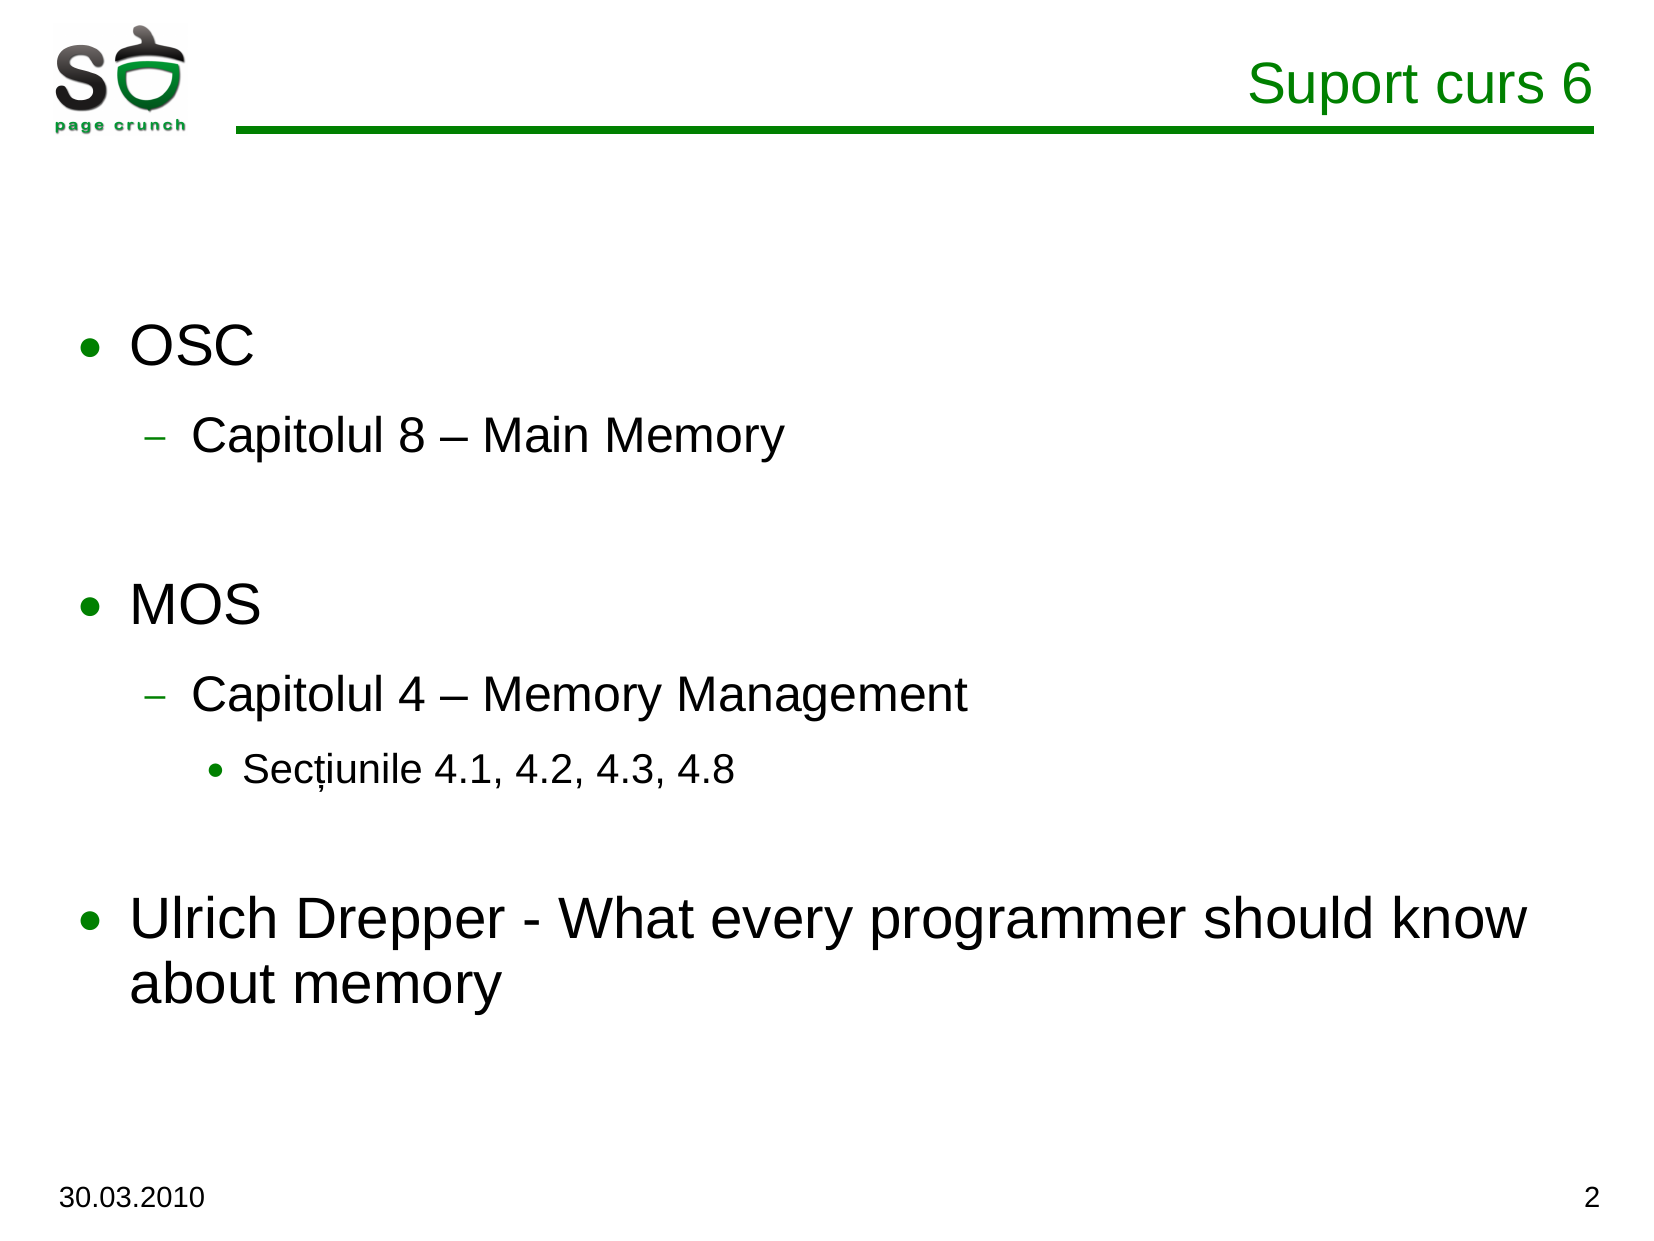

# Suport curs 6
OSC
Capitolul 8 – Main Memory
MOS
Capitolul 4 – Memory Management
Secțiunile 4.1, 4.2, 4.3, 4.8
Ulrich Drepper - What every programmer should know about memory
30.03.2010
2